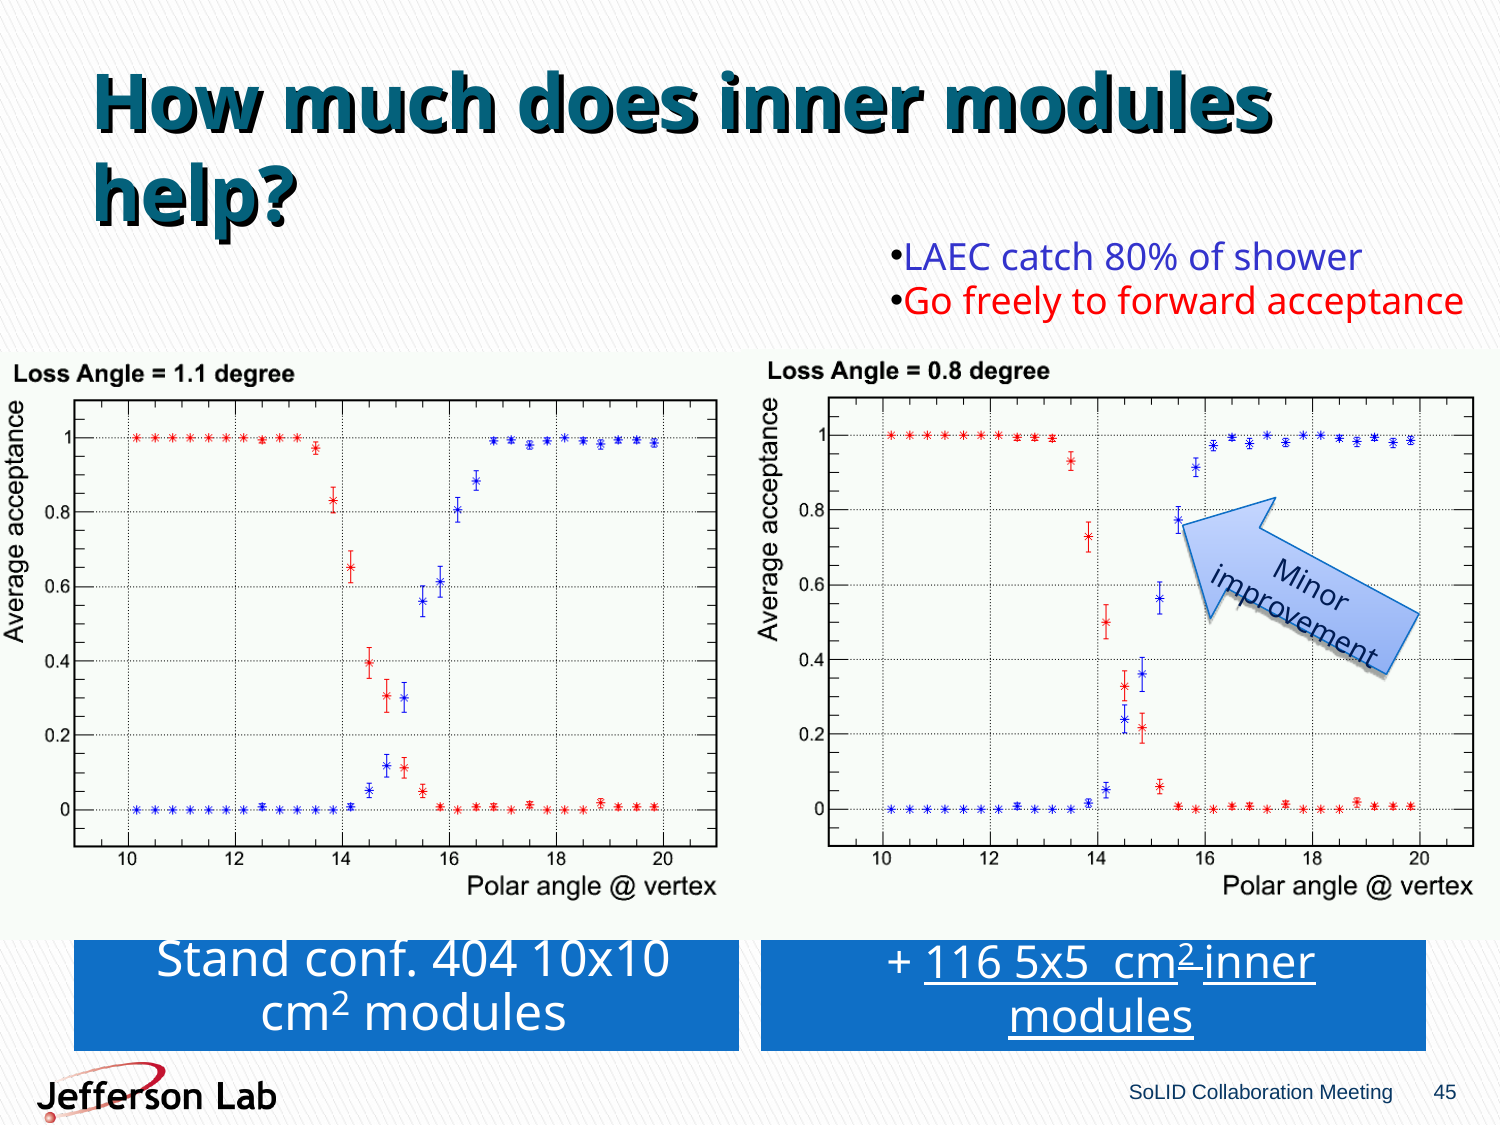

# How much does inner modules help?
LAEC catch 80% of shower
Go freely to forward acceptance
Minor improvement
Stand conf. 404 10x10 cm2 modules
+ 116 5x5 cm2 inner modules
SoLID Collaboration Meeting